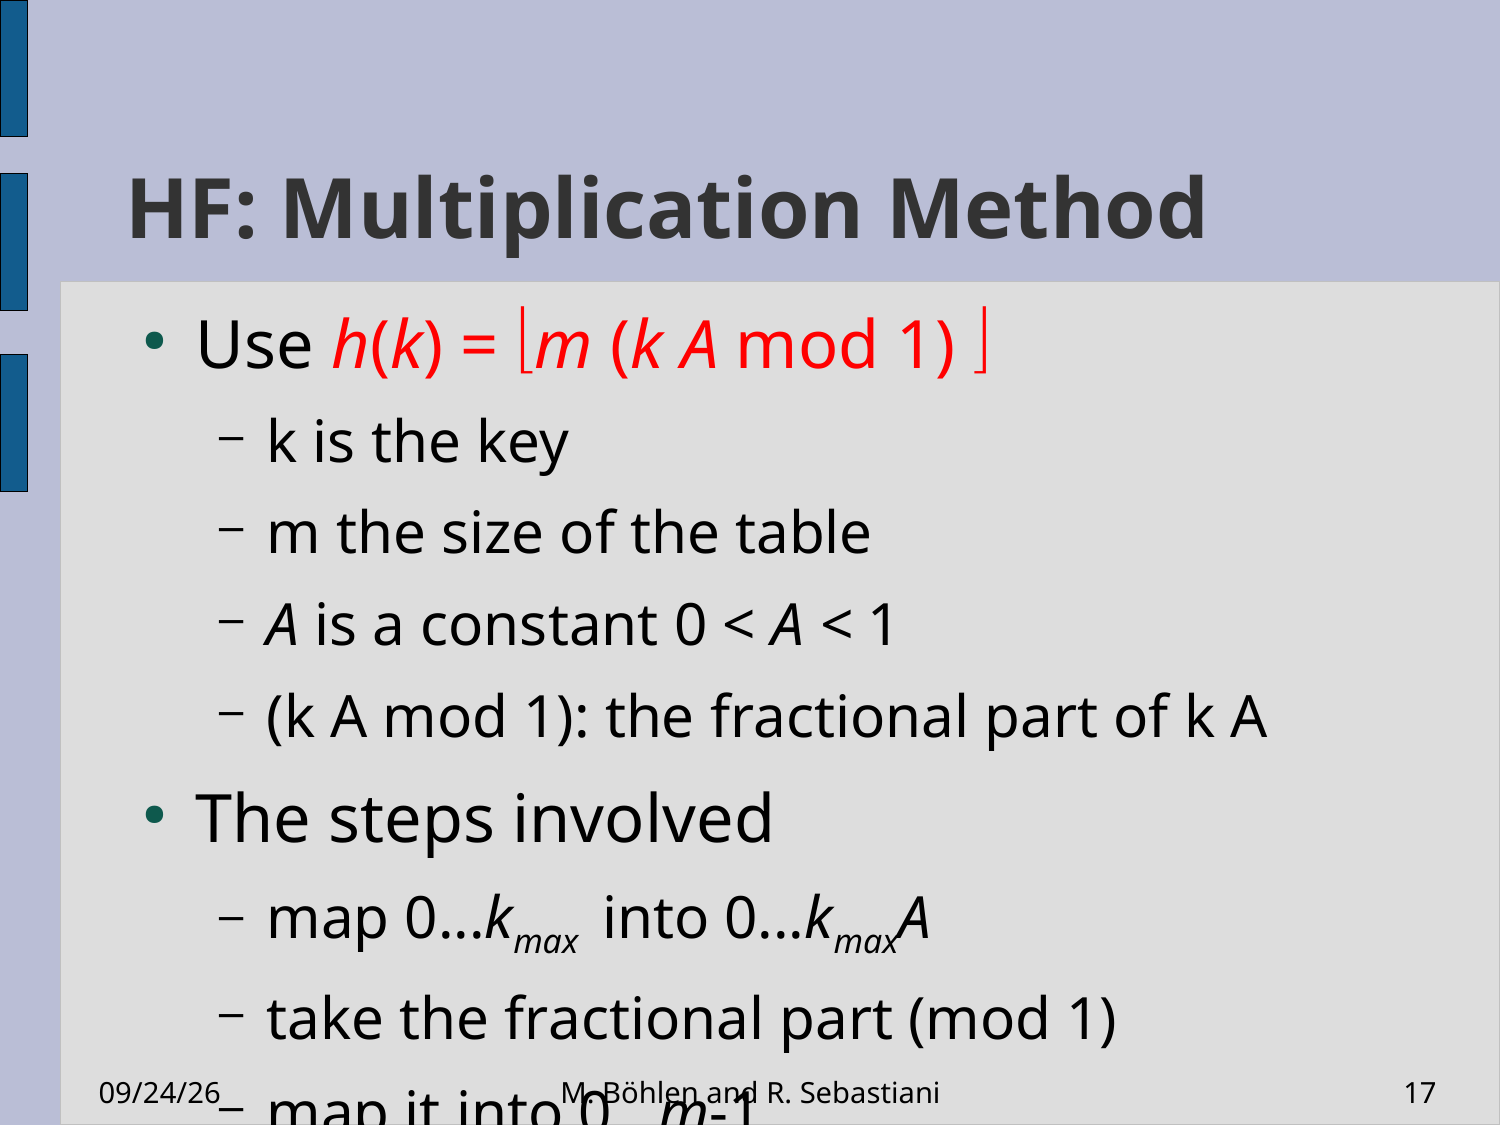

# HF: Multiplication Method
Use h(k) = m (k A mod 1) 
k is the key
m the size of the table
A is a constant 0 < A < 1
(k A mod 1): the fractional part of k A
The steps involved
map 0...kmax into 0...kmaxA
take the fractional part (mod 1)
map it into 0...m-1
M. Böhlen and R. Sebastiani
17